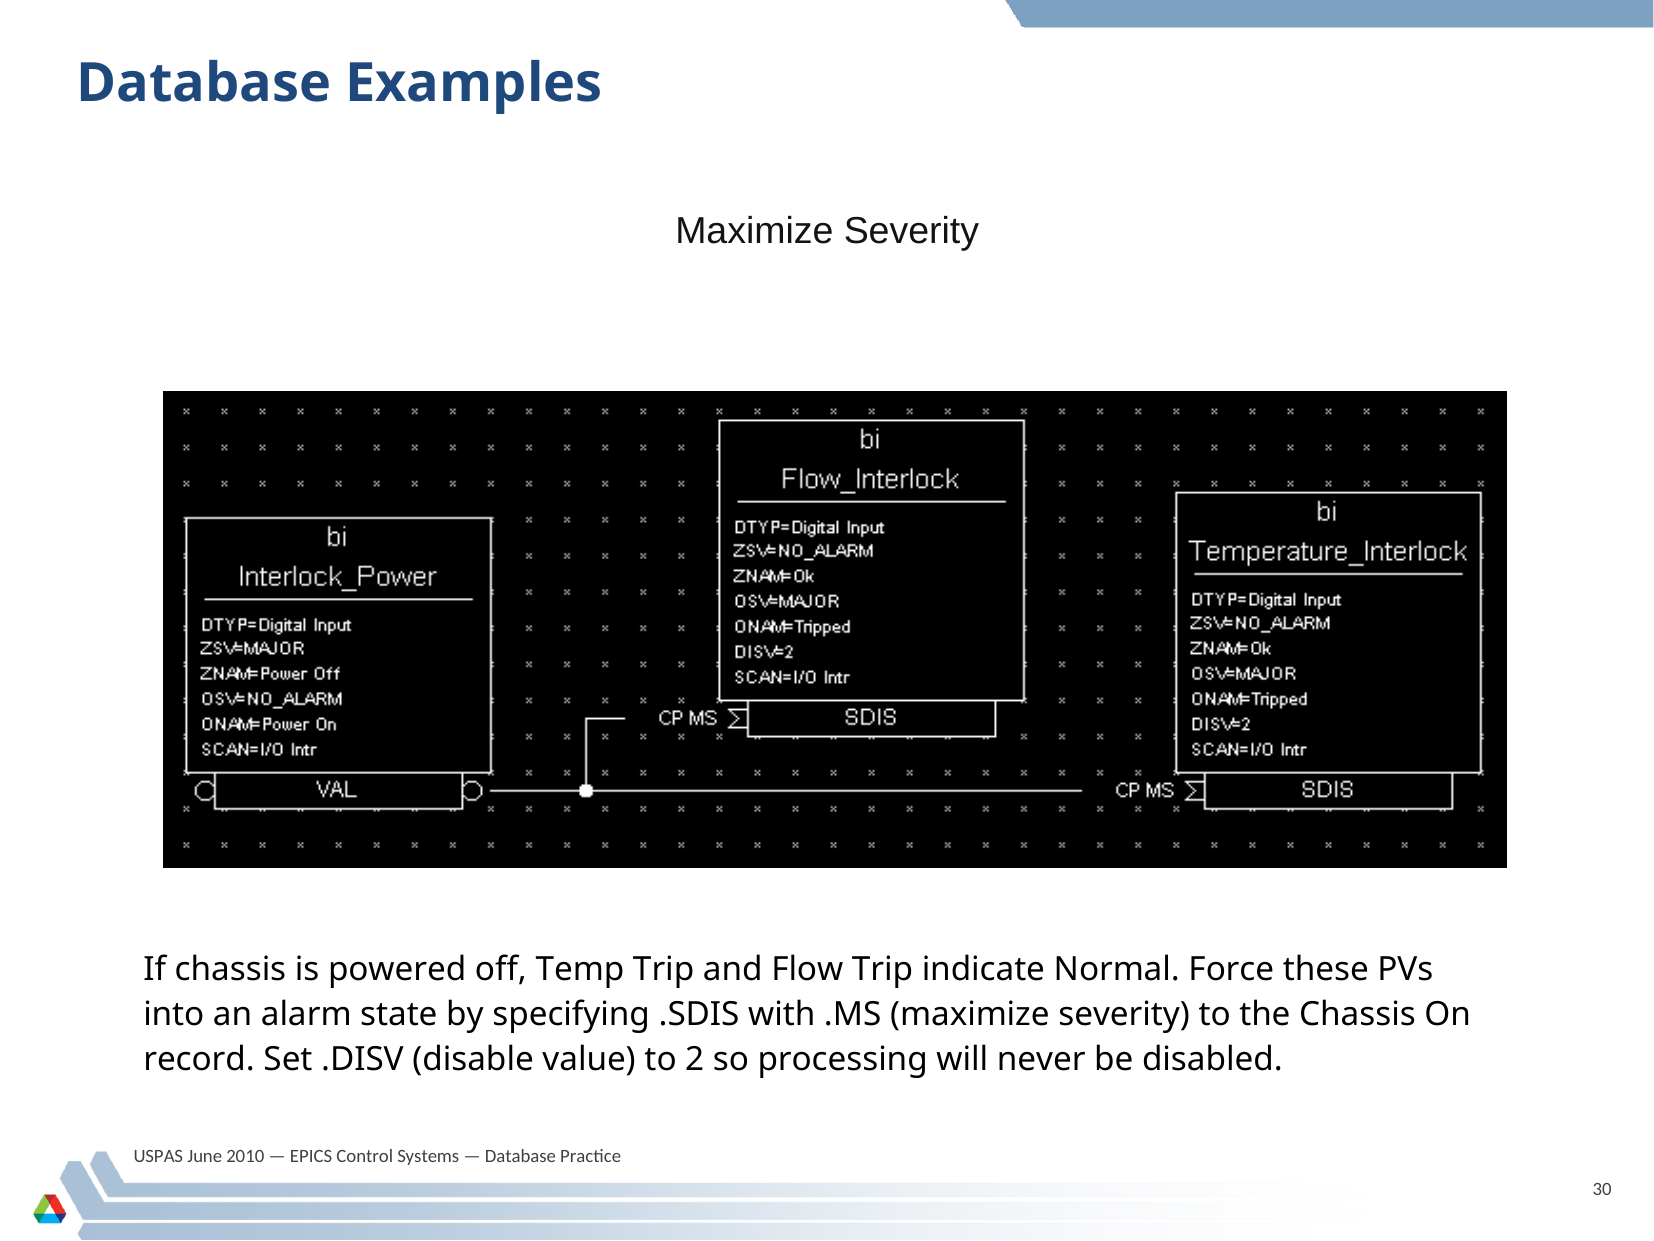

# Database Examples
Maximize Severity
If chassis is powered off, Temp Trip and Flow Trip indicate Normal. Force these PVs into an alarm state by specifying .SDIS with .MS (maximize severity) to the Chassis On record. Set .DISV (disable value) to 2 so processing will never be disabled.
USPAS June 2010 — EPICS Control Systems — Database Practice
30